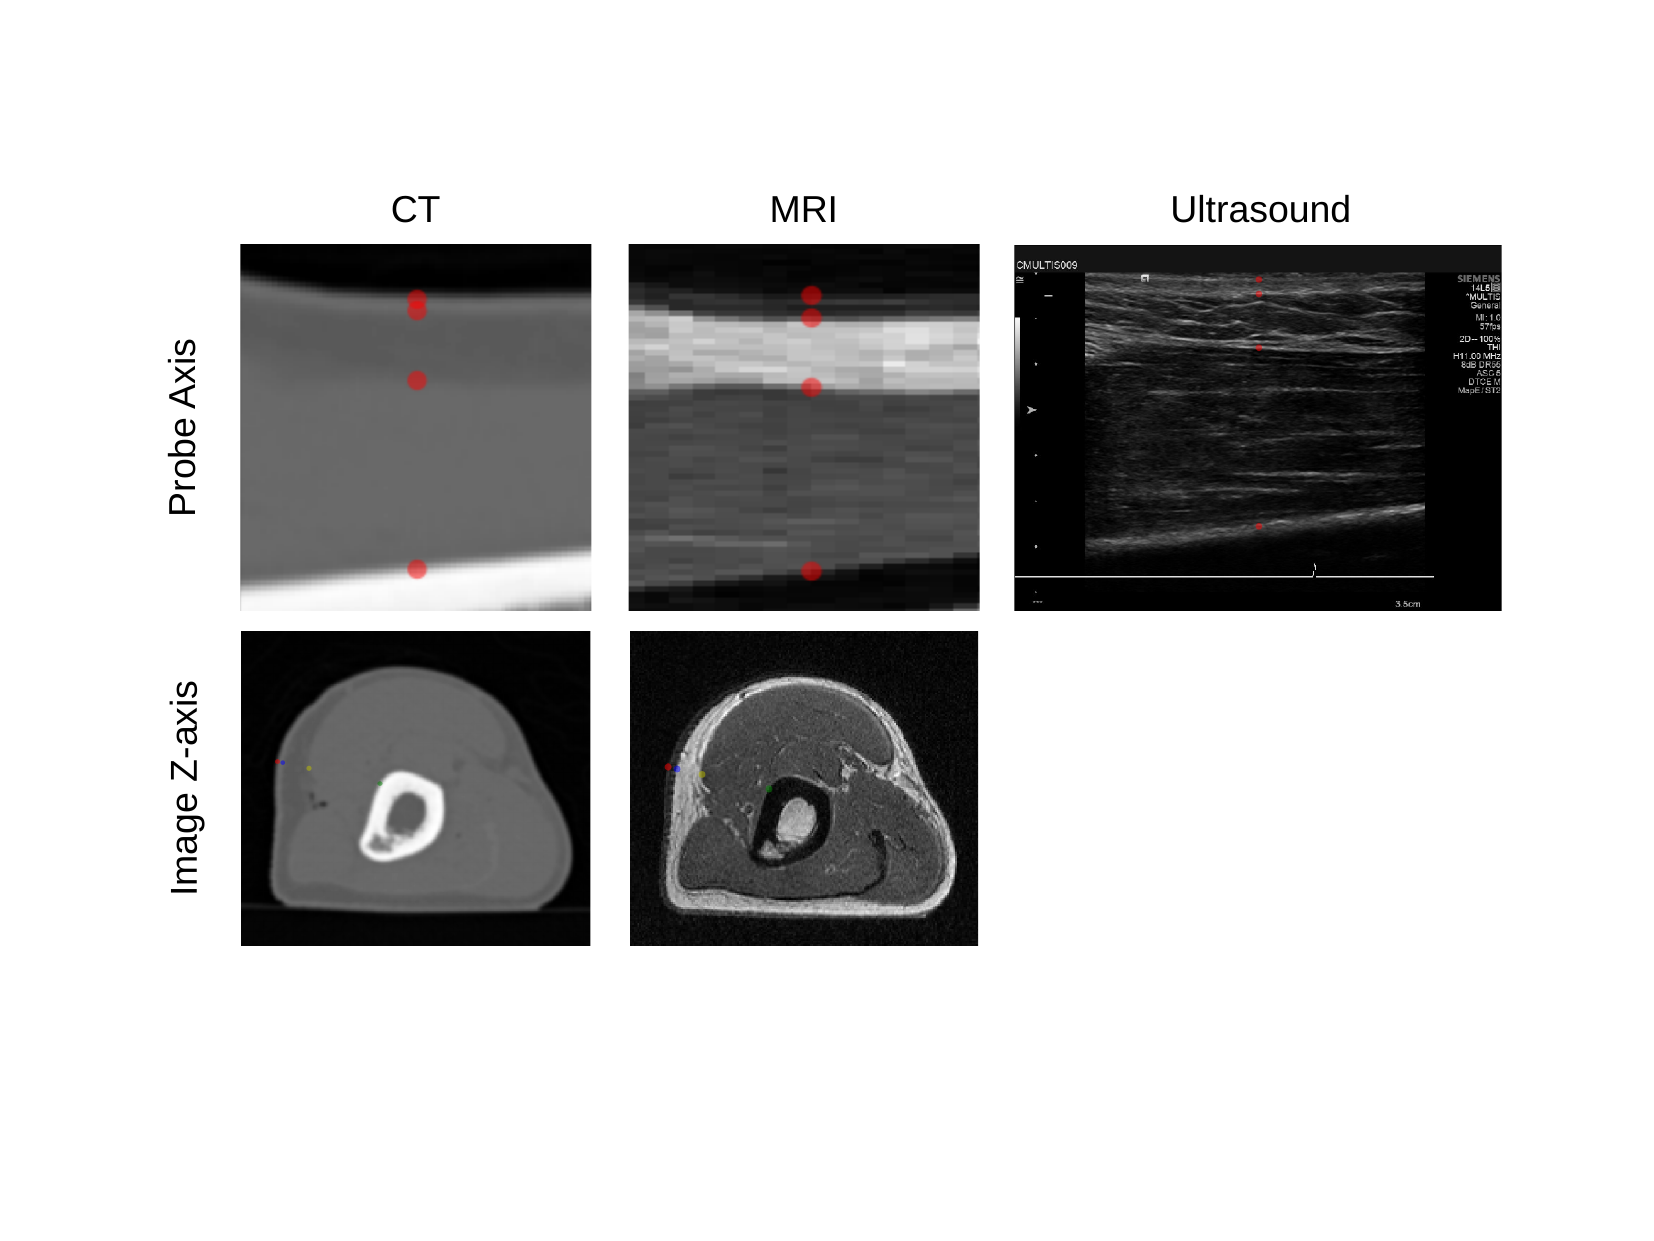

CT
MRI
Ultrasound
Probe Axis
Image Z-axis